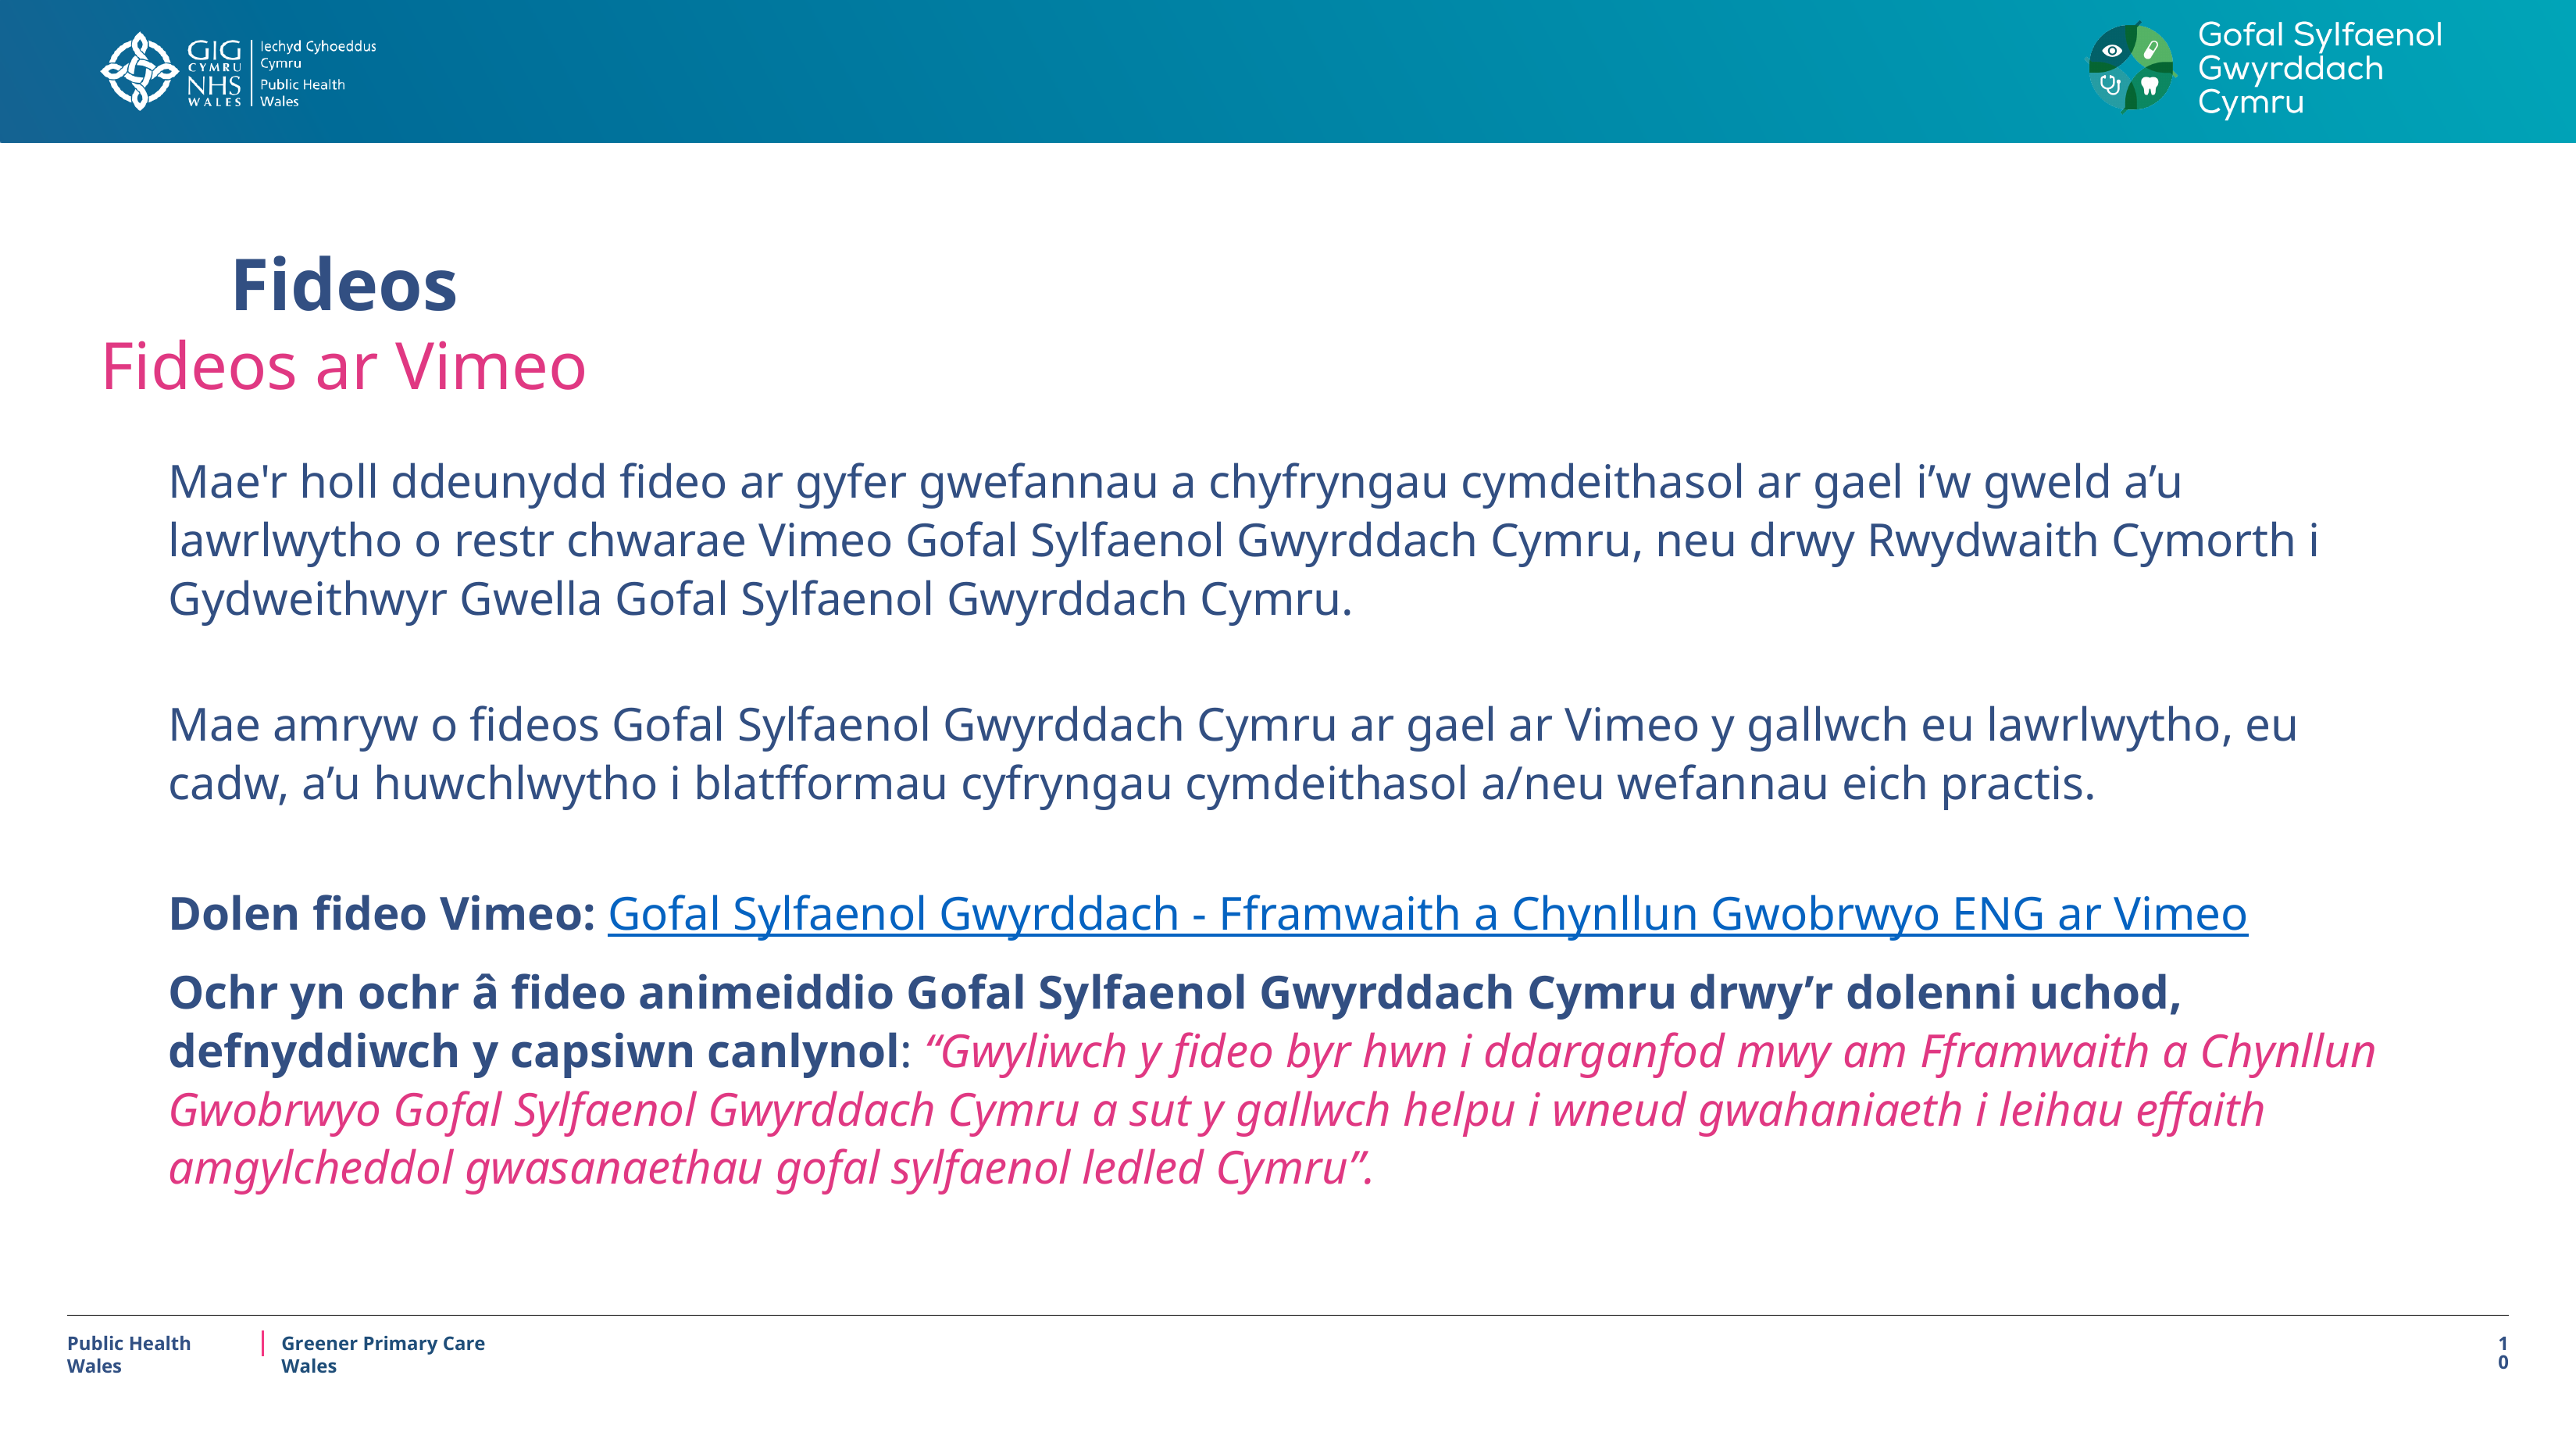

# Fideos Fideos ar Vimeo
Mae'r holl ddeunydd fideo ar gyfer gwefannau a chyfryngau cymdeithasol ar gael i’w gweld a’u lawrlwytho o restr chwarae Vimeo Gofal Sylfaenol Gwyrddach Cymru, neu drwy Rwydwaith Cymorth i Gydweithwyr Gwella Gofal Sylfaenol Gwyrddach Cymru.
Mae amryw o fideos Gofal Sylfaenol Gwyrddach Cymru ar gael ar Vimeo y gallwch eu lawrlwytho, eu cadw, a’u huwchlwytho i blatfformau cyfryngau cymdeithasol a/neu wefannau eich practis.
Dolen fideo Vimeo: Gofal Sylfaenol Gwyrddach - Fframwaith a Chynllun Gwobrwyo ENG ar Vimeo
Ochr yn ochr â fideo animeiddio Gofal Sylfaenol Gwyrddach Cymru drwy’r dolenni uchod, defnyddiwch y capsiwn canlynol: “Gwyliwch y fideo byr hwn i ddarganfod mwy am Fframwaith a Chynllun Gwobrwyo Gofal Sylfaenol Gwyrddach Cymru a sut y gallwch helpu i wneud gwahaniaeth i leihau effaith amgylcheddol gwasanaethau gofal sylfaenol ledled Cymru”.
Public Health Wales
Greener Primary Care Wales